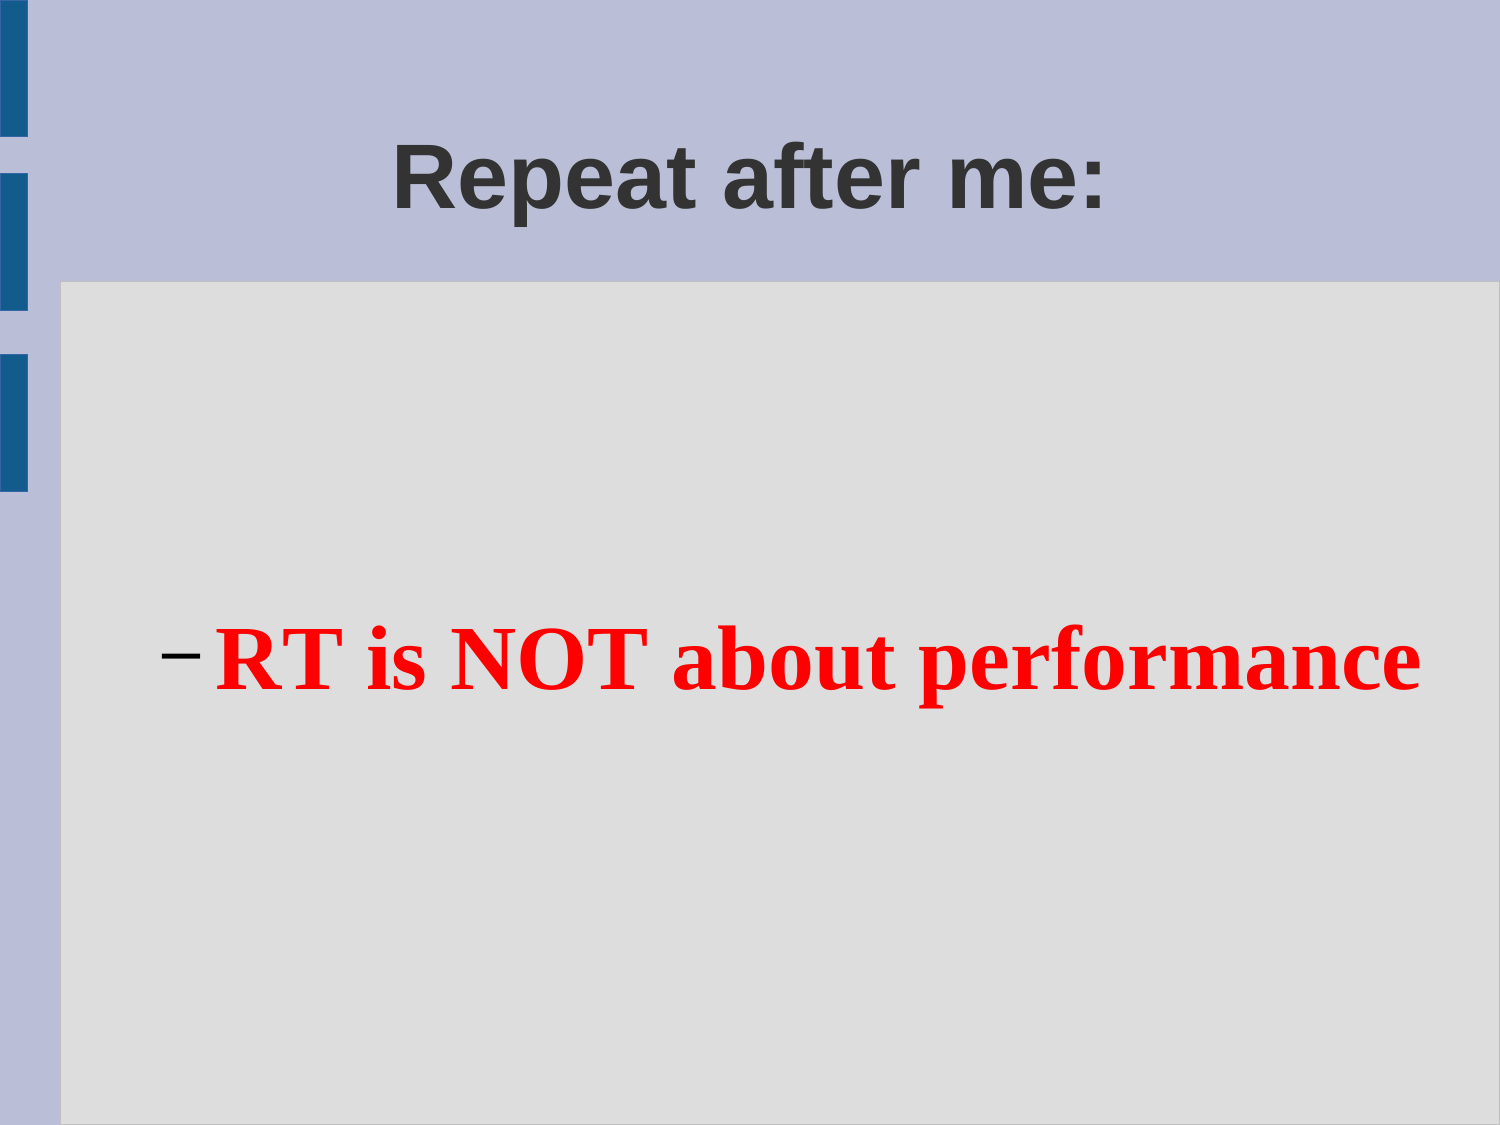

# Repeat after me:
RT is NOT about performance